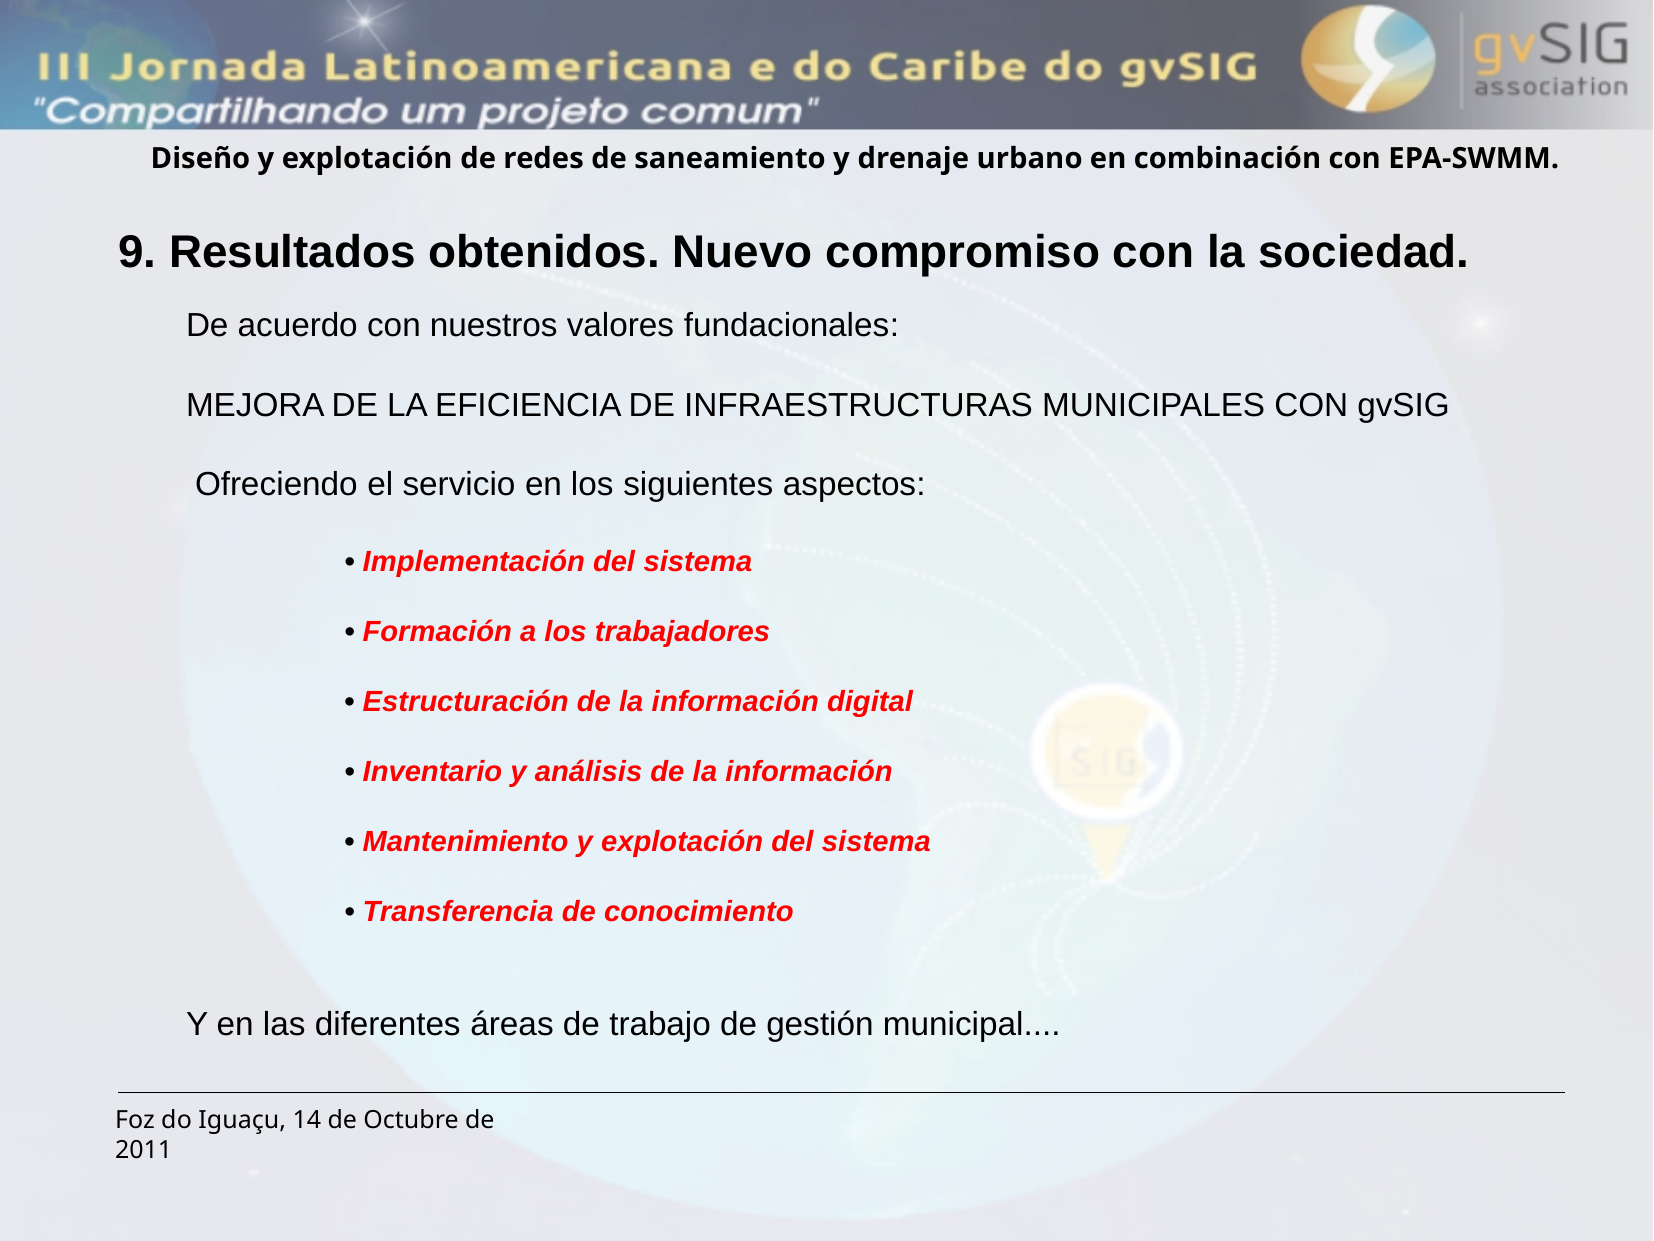

# Diseño y explotación de redes de saneamiento y drenaje urbano en combinación con EPA-SWMM.
9. Resultados obtenidos. Nuevo compromiso con la sociedad.
De acuerdo con nuestros valores fundacionales:
MEJORA DE LA EFICIENCIA DE INFRAESTRUCTURAS MUNICIPALES CON gvSIG
 Ofreciendo el servicio en los siguientes aspectos:
	 • Implementación del sistema
	 • Formación a los trabajadores
	 • Estructuración de la información digital
	 • Inventario y análisis de la información
	 • Mantenimiento y explotación del sistema
	 • Transferencia de conocimiento
Y en las diferentes áreas de trabajo de gestión municipal....
Foz do Iguaçu, 14 de Octubre de 2011